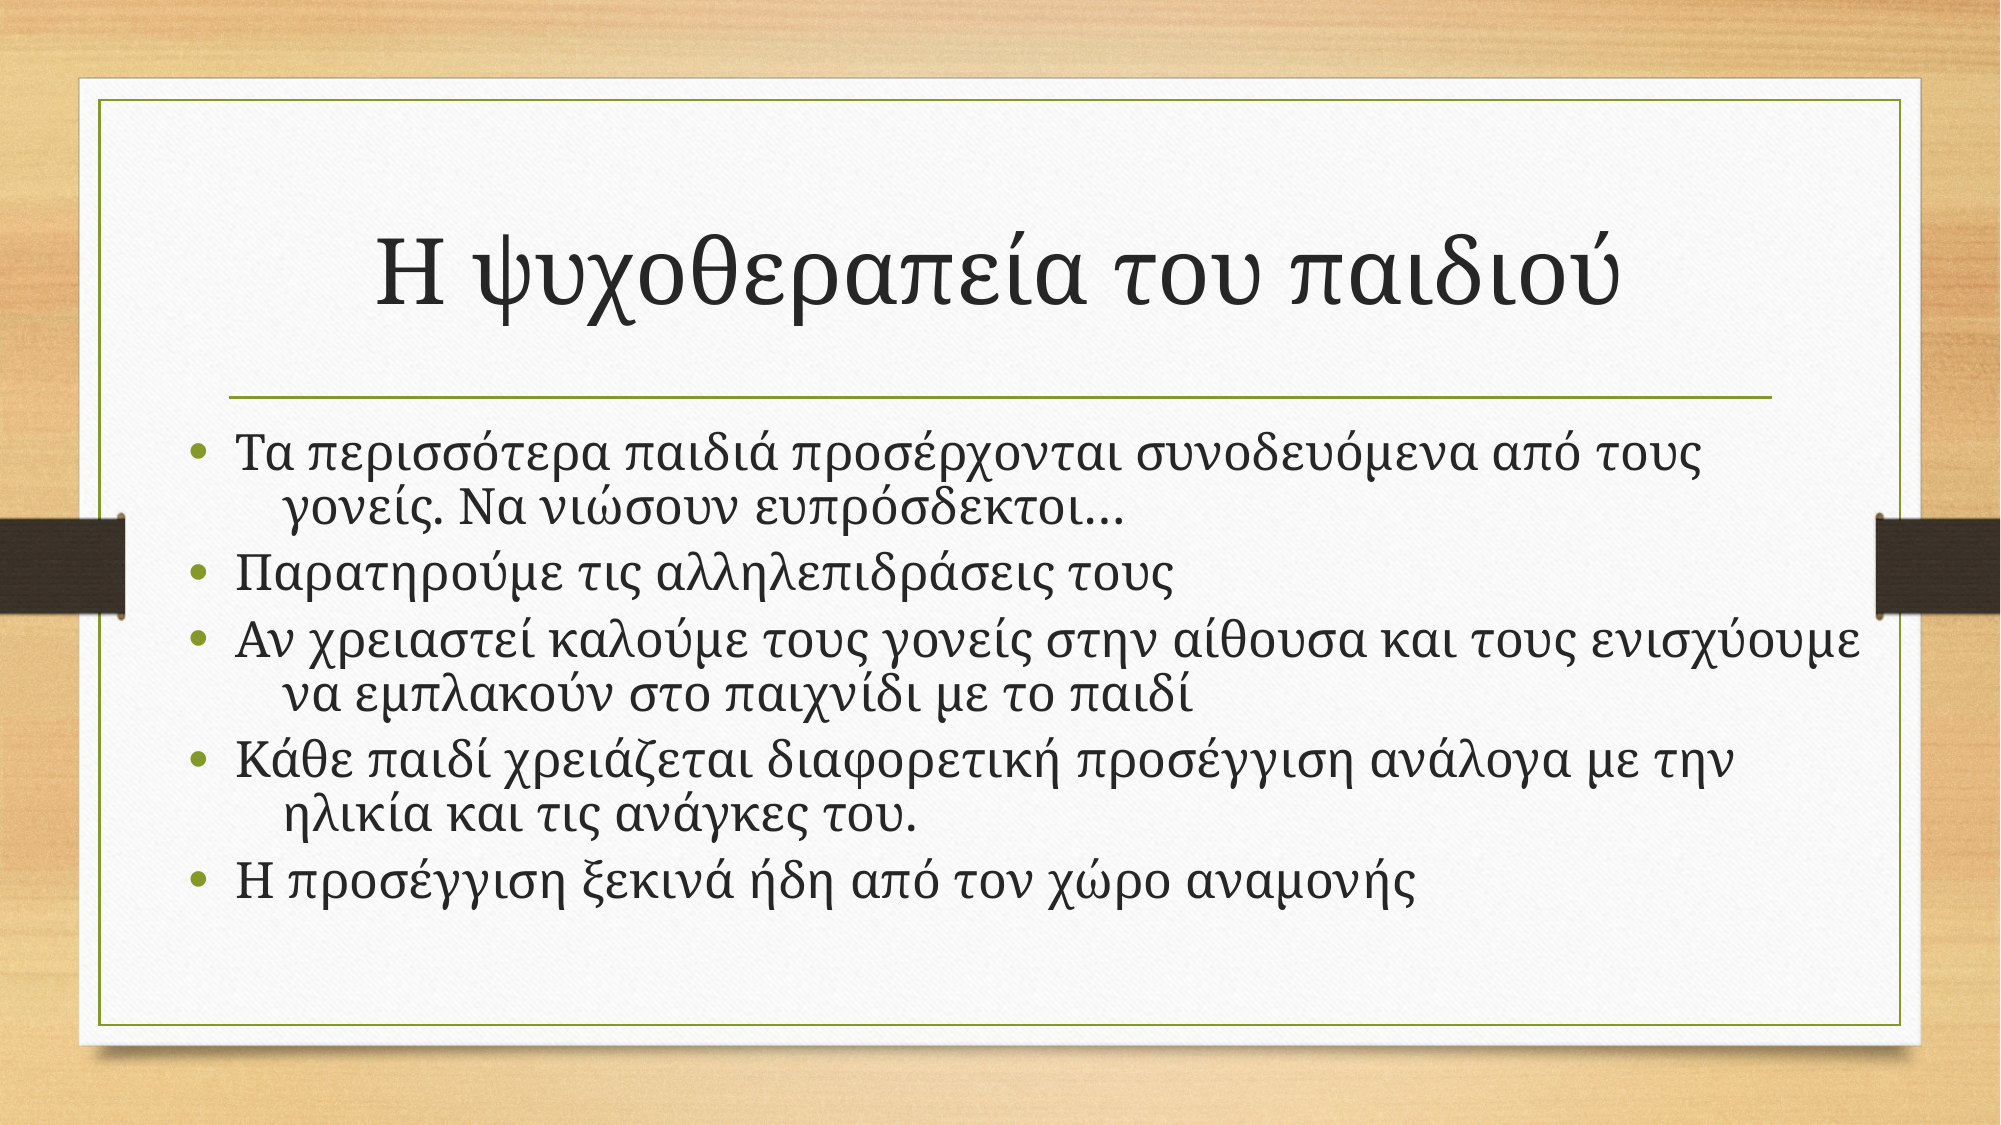

# Η ψυχοθεραπεία του παιδιού
Τα περισσότερα παιδιά προσέρχονται συνοδευόμενα από τους γονείς. Να νιώσουν ευπρόσδεκτοι…
Παρατηρούμε τις αλληλεπιδράσεις τους
Αν χρειαστεί καλούμε τους γονείς στην αίθουσα και τους ενισχύουμε να εμπλακούν στο παιχνίδι με το παιδί
Κάθε παιδί χρειάζεται διαφορετική προσέγγιση ανάλογα με την ηλικία και τις ανάγκες του.
Η προσέγγιση ξεκινά ήδη από τον χώρο αναμονής